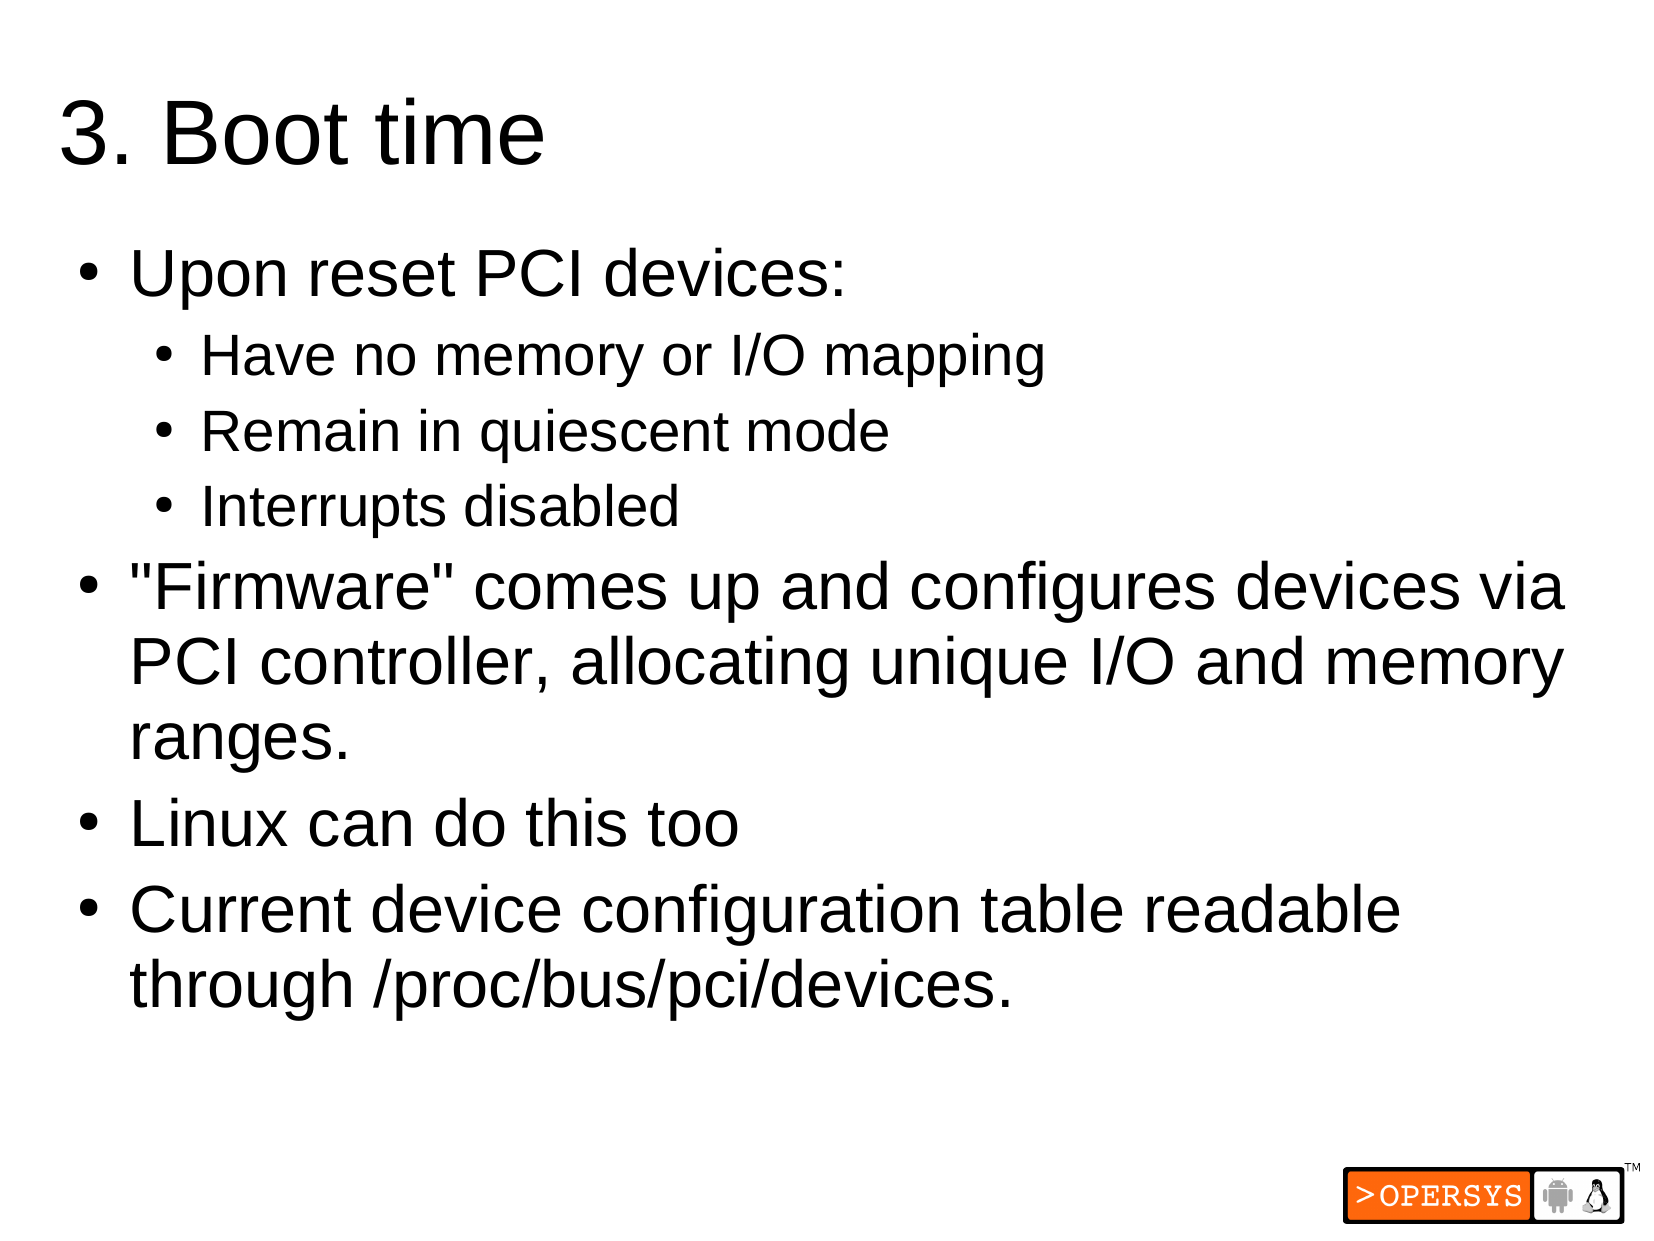

# 3. Boot time
Upon reset PCI devices:
Have no memory or I/O mapping
Remain in quiescent mode
Interrupts disabled
"Firmware" comes up and configures devices via PCI controller, allocating unique I/O and memory ranges.
Linux can do this too
Current device configuration table readable through /proc/bus/pci/devices.